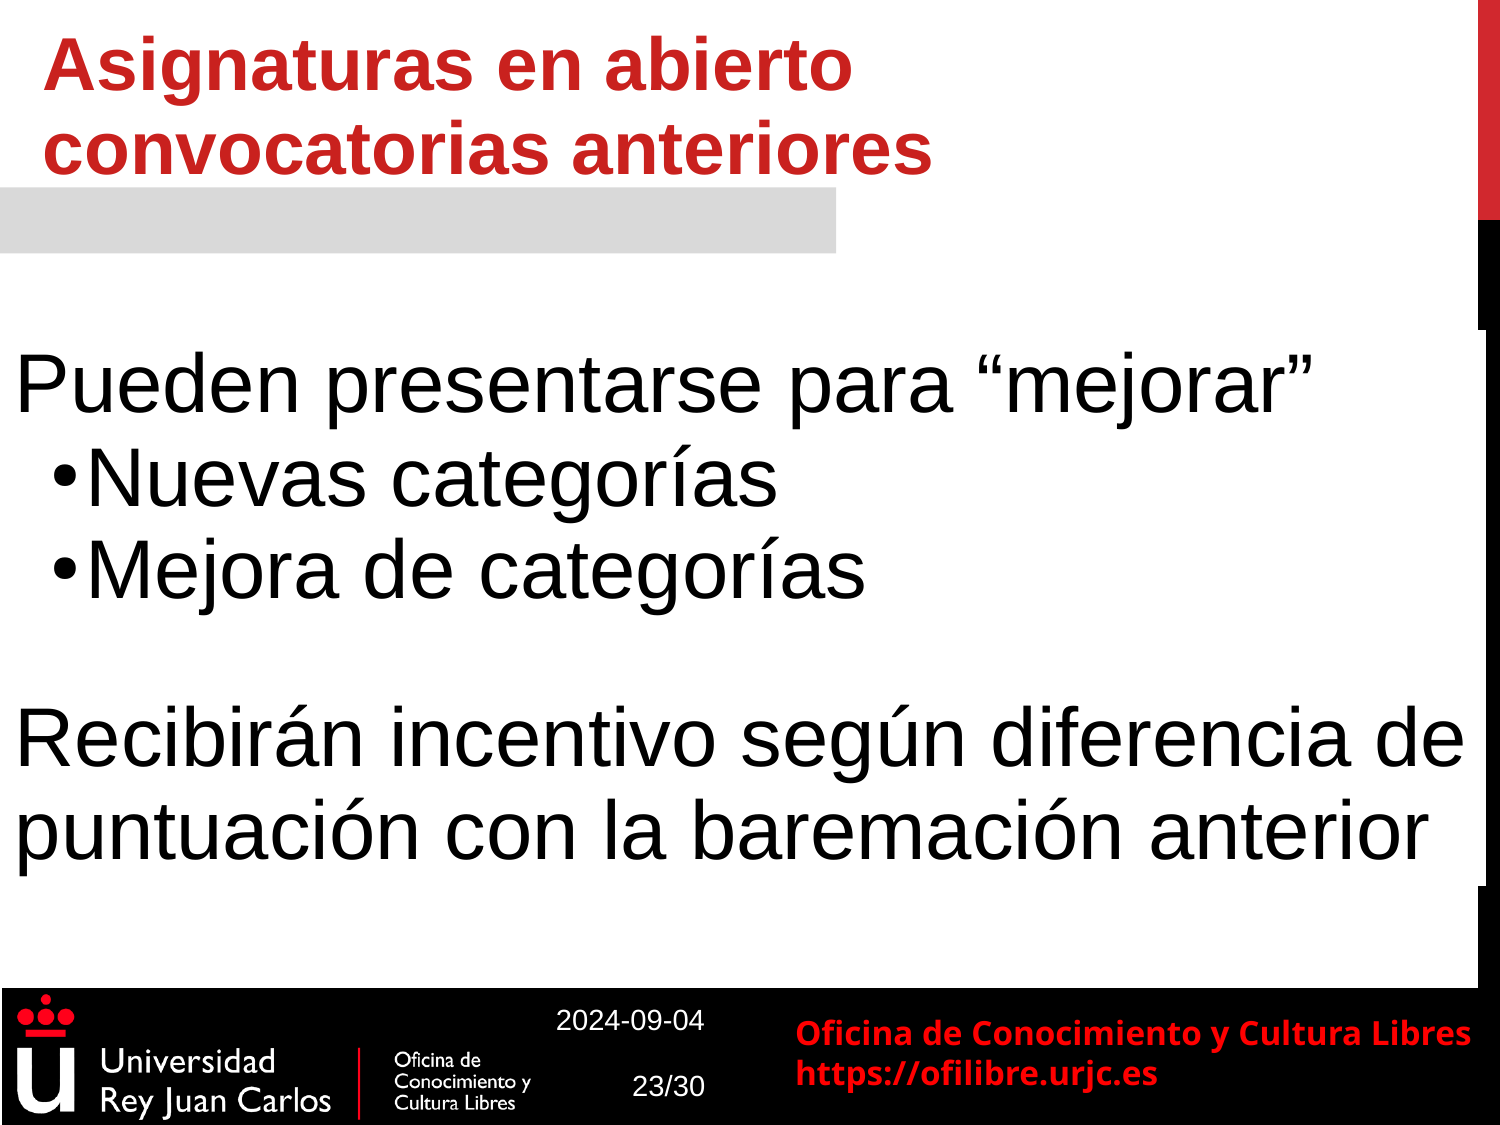

#
Asignaturas en abierto convocatorias anteriores
Pueden presentarse para “mejorar”
Nuevas categorías
Mejora de categorías
Recibirán incentivo según diferencia de puntuación con la baremación anterior